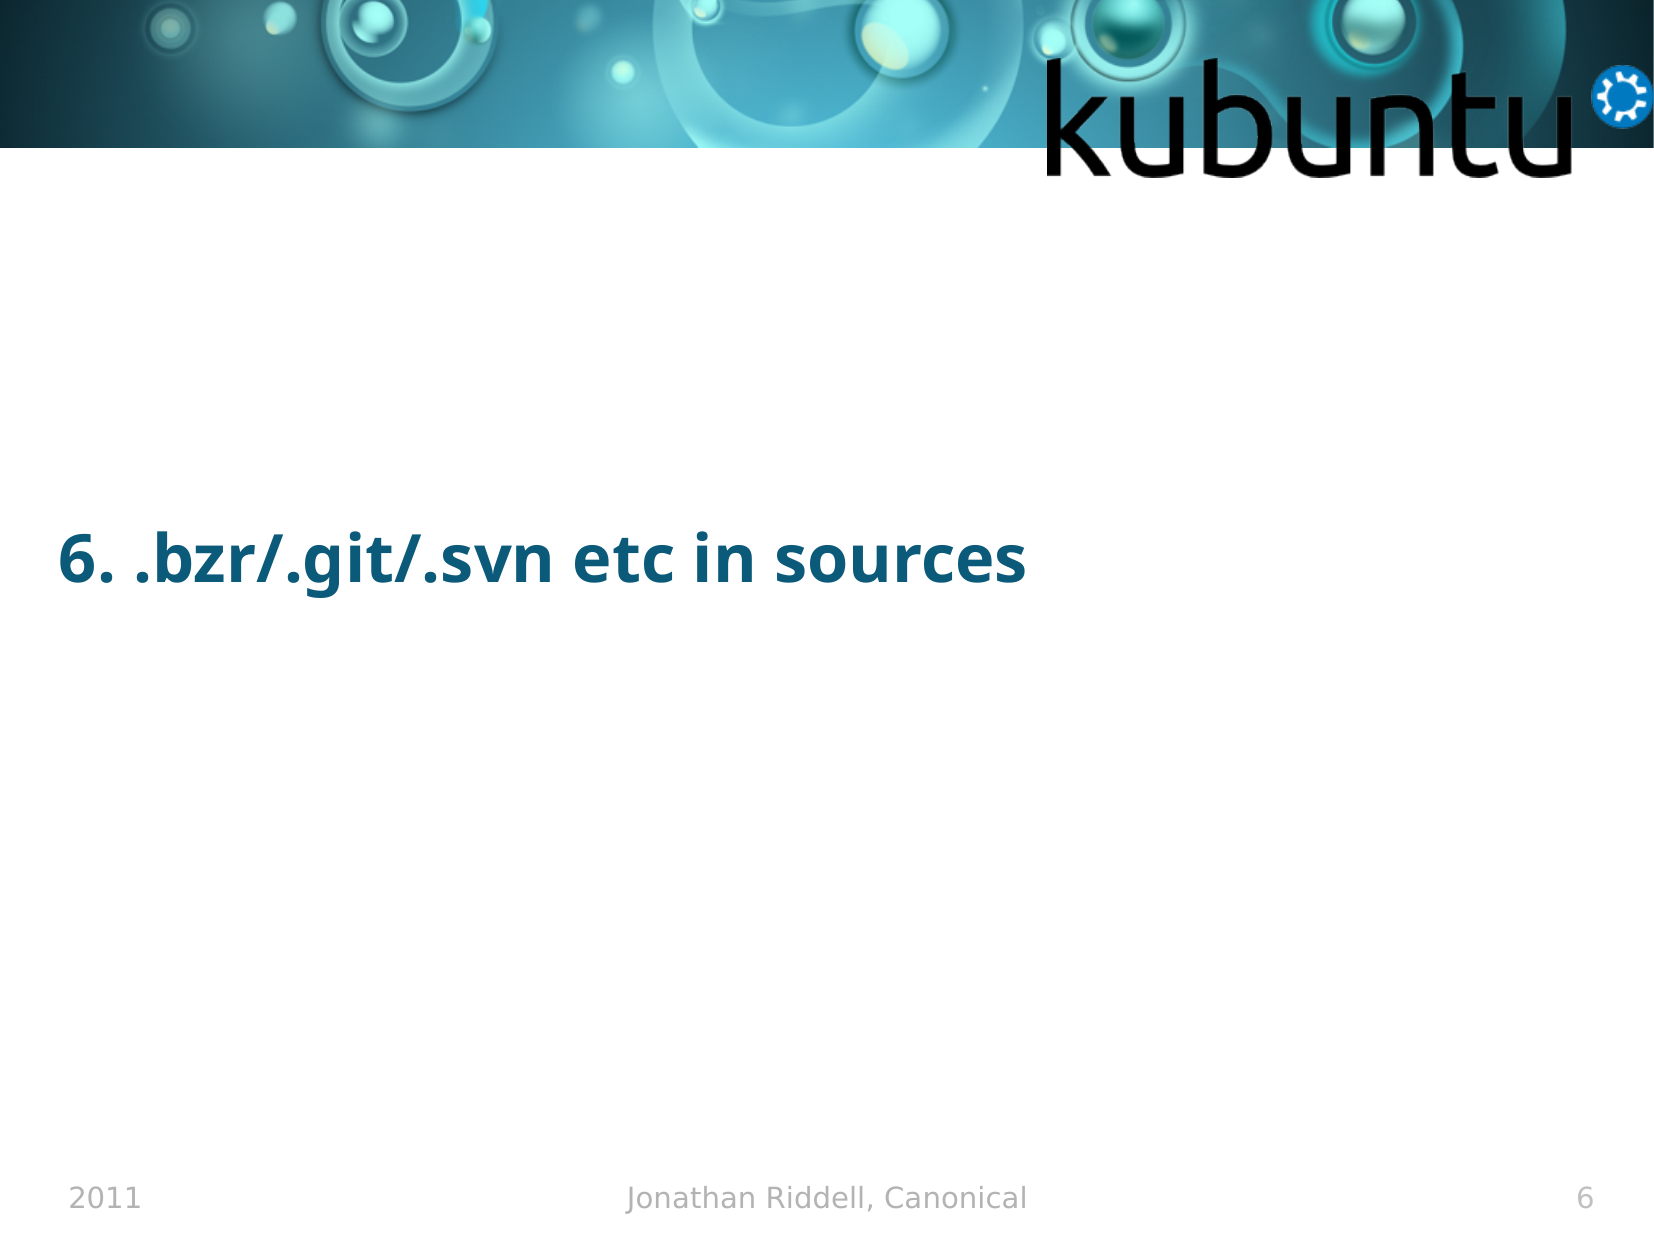

# 6. .bzr/.git/.svn etc in sources
Name
www.kde.org
6